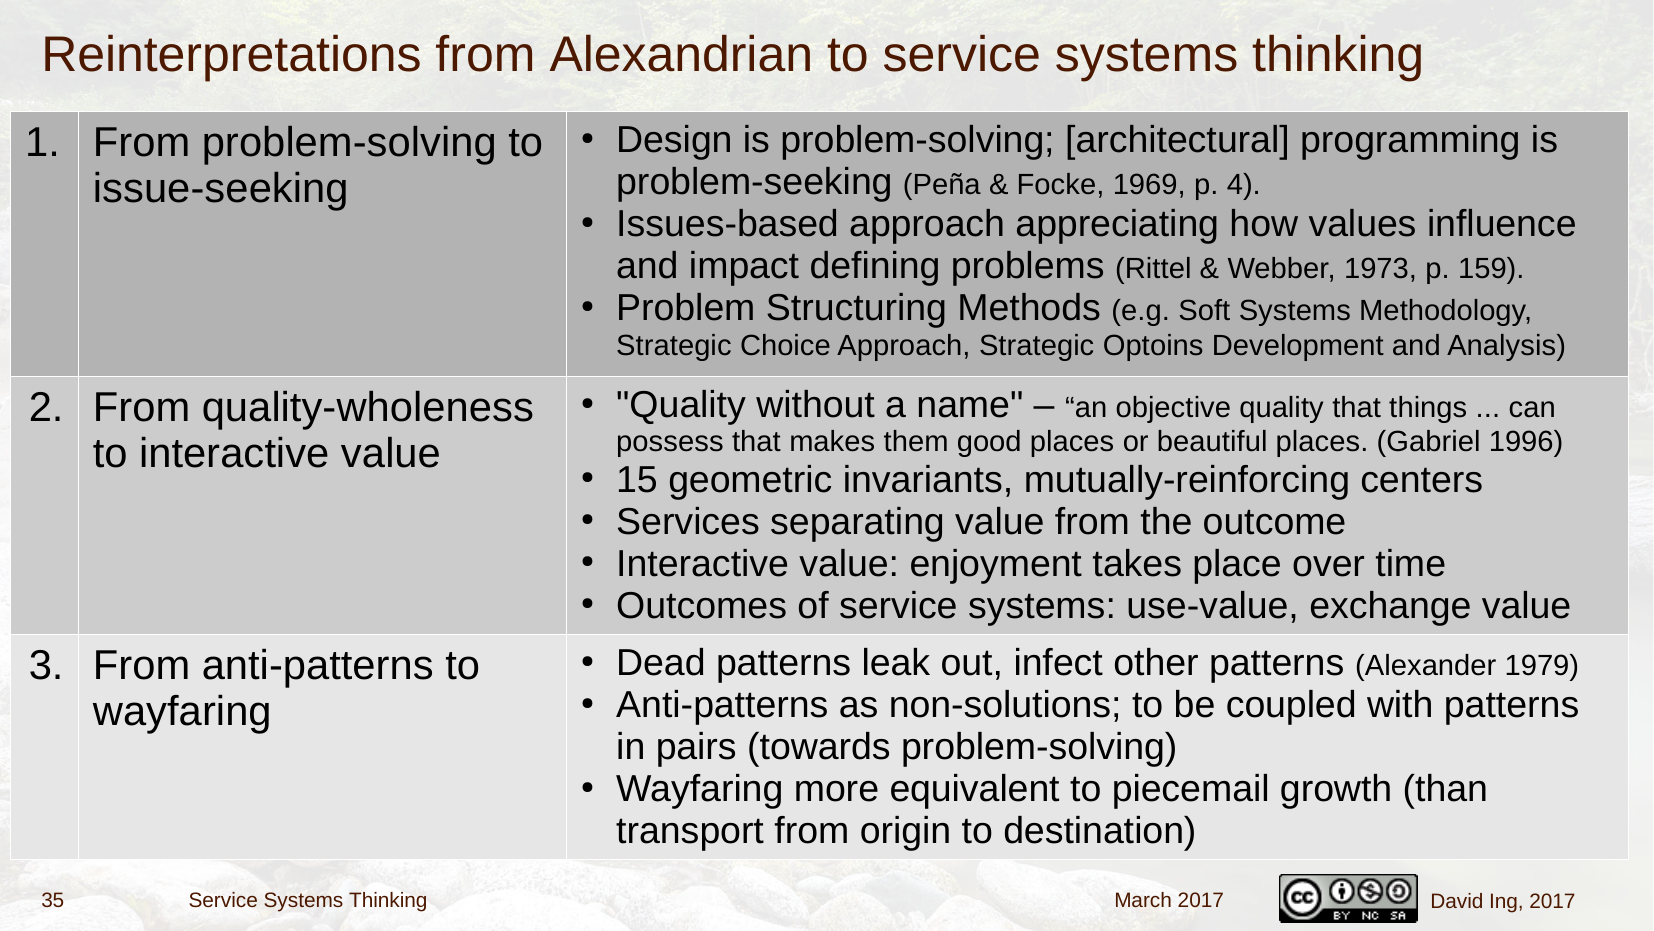

# Reinterpretations from Alexandrian to service systems thinking
| 1. | From problem-solving to issue-seeking | Design is problem-solving; [architectural] programming is problem-seeking (Peña & Focke, 1969, p. 4). Issues-based approach appreciating how values influence and impact defining problems (Rittel & Webber, 1973, p. 159). Problem Structuring Methods (e.g. Soft Systems Methodology, Strategic Choice Approach, Strategic Optoins Development and Analysis) |
| --- | --- | --- |
| 2. | From quality-wholeness to interactive value | "Quality without a name" – “an objective quality that things ... can possess that makes them good places or beautiful places. (Gabriel 1996) 15 geometric invariants, mutually-reinforcing centers Services separating value from the outcome Interactive value: enjoyment takes place over time Outcomes of service systems: use-value, exchange value |
| 3. | From anti-patterns to wayfaring | Dead patterns leak out, infect other patterns (Alexander 1979) Anti-patterns as non-solutions; to be coupled with patterns in pairs (towards problem-solving) Wayfaring more equivalent to piecemail growth (than transport from origin to destination) |
Service Systems Thinking
March 2017
35